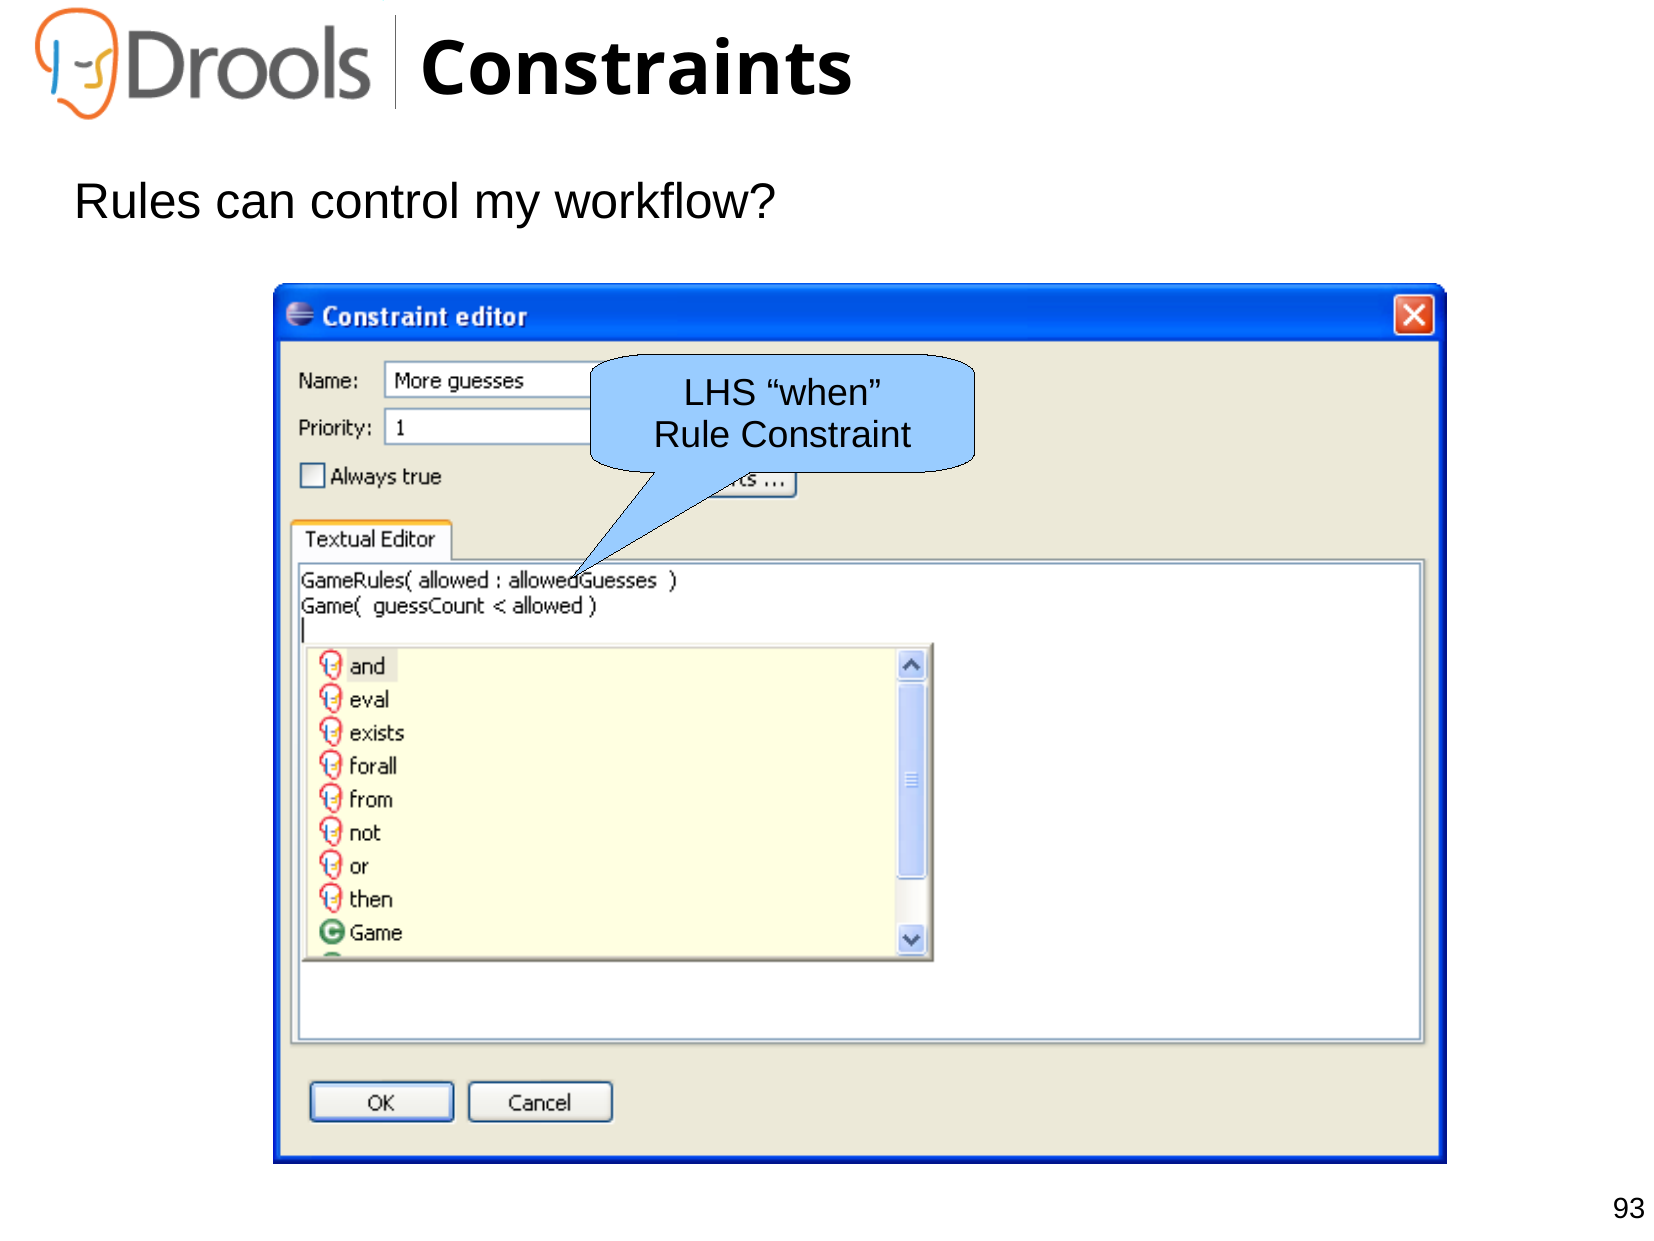

# Constraints
Rules can control my workflow?
LHS “when”
Rule Constraint